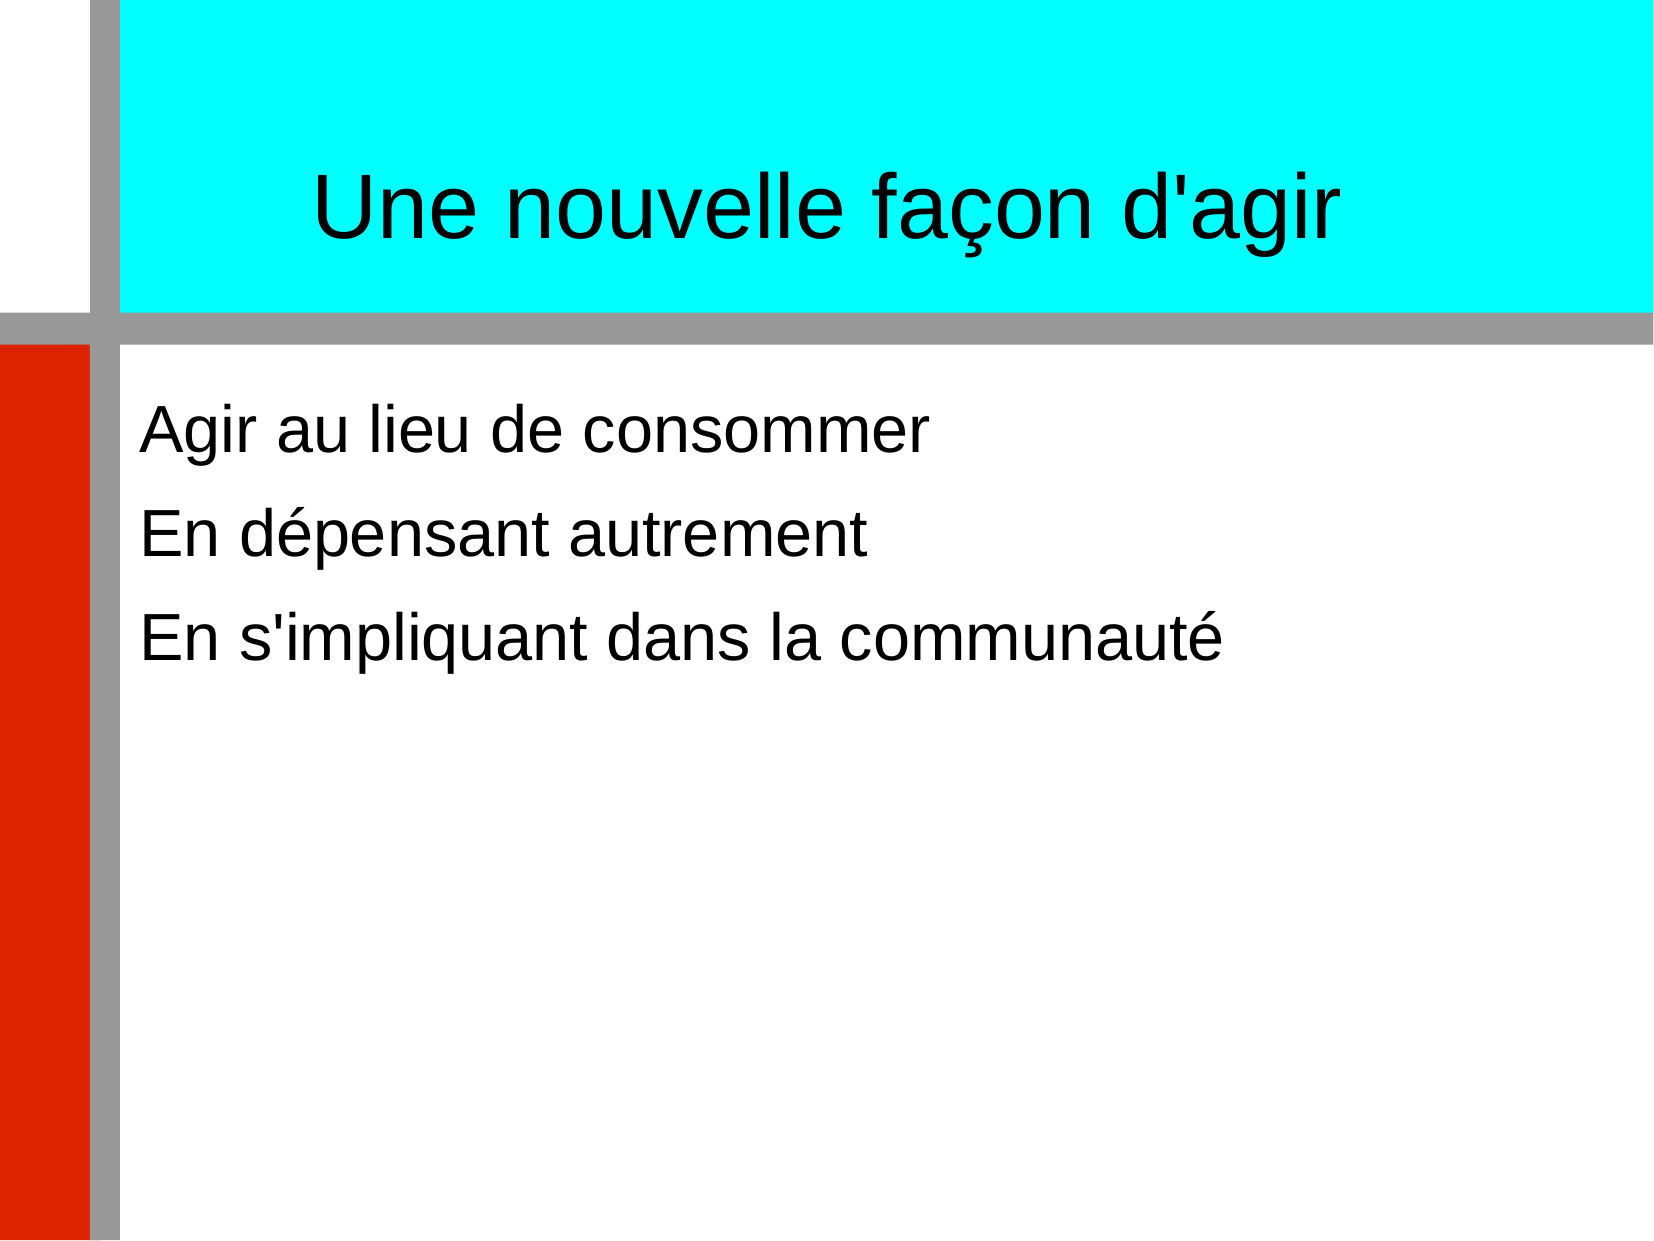

# Une nouvelle façon d'agir
Agir au lieu de consommer
En dépensant autrement
En s'impliquant dans la communauté